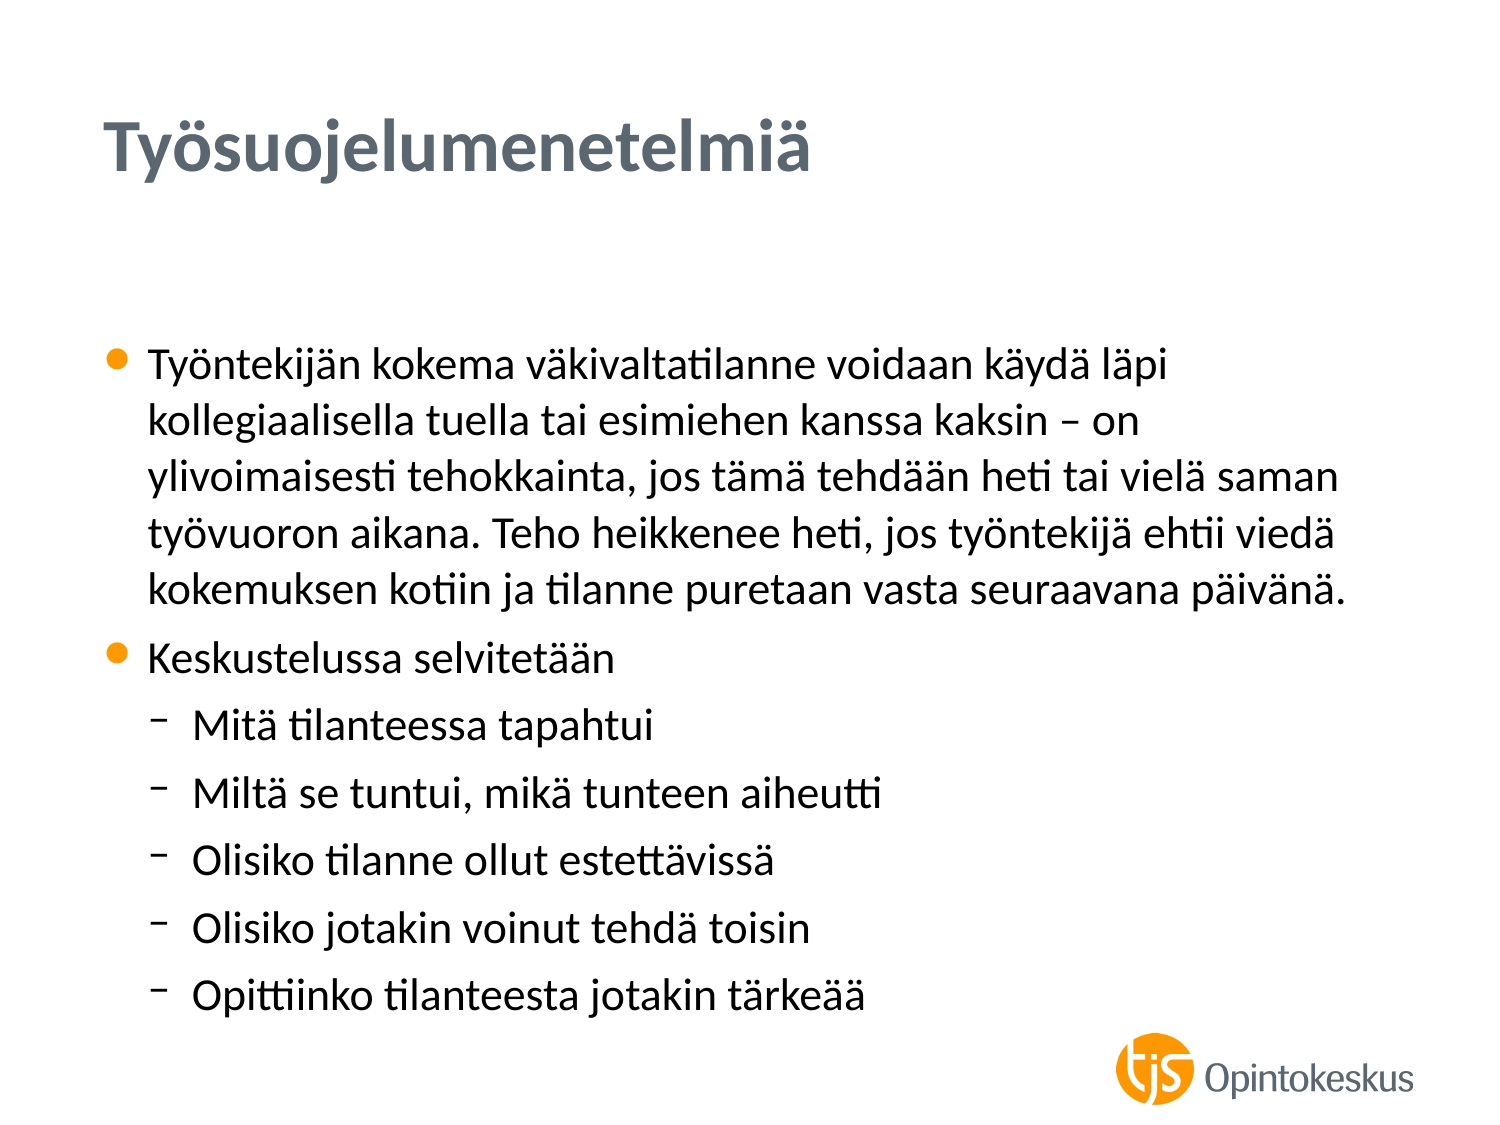

Työsuojelumenetelmiä
# Työntekijän kokema väkivaltatilanne voidaan käydä läpi kollegiaalisella tuella tai esimiehen kanssa kaksin – on ylivoimaisesti tehokkainta, jos tämä tehdään heti tai vielä saman työvuoron aikana. Teho heikkenee heti, jos työntekijä ehtii viedä kokemuksen kotiin ja tilanne puretaan vasta seuraavana päivänä.
Keskustelussa selvitetään
Mitä tilanteessa tapahtui
Miltä se tuntui, mikä tunteen aiheutti
Olisiko tilanne ollut estettävissä
Olisiko jotakin voinut tehdä toisin
Opittiinko tilanteesta jotakin tärkeää